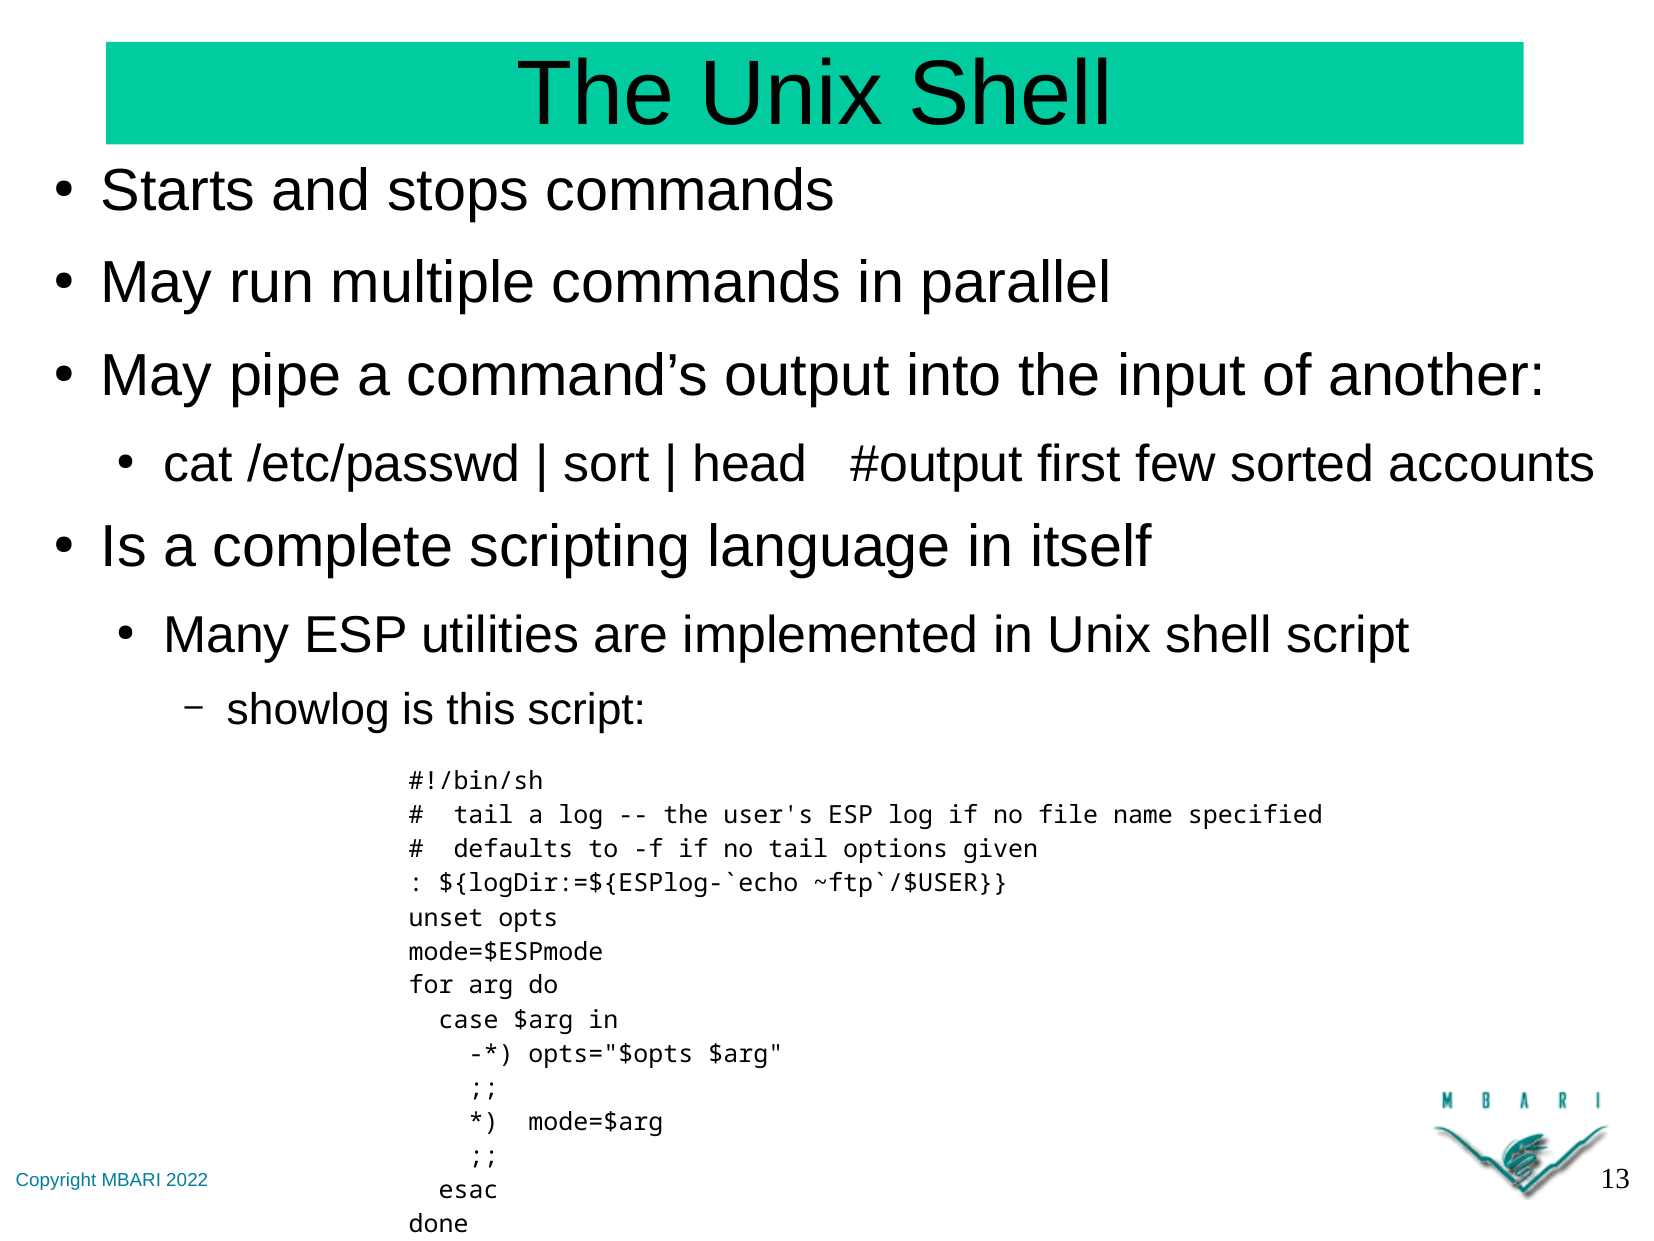

# The Unix Shell
Starts and stops commands
May run multiple commands in parallel
May pipe a command’s output into the input of another:
cat /etc/passwd | sort | head #output first few sorted accounts
Is a complete scripting language in itself
Many ESP utilities are implemented in Unix shell script
showlog is this script:
#!/bin/sh
# tail a log -- the user's ESP log if no file name specified
# defaults to -f if no tail options given
: ${logDir:=${ESPlog-`echo ~ftp`/$USER}}
unset opts
mode=$ESPmode
for arg do
 case $arg in
 -*) opts="$opts $arg"
 ;;
 *) mode=$arg
 ;;
 esac
done
eval exec tail ${opts--f} "$logDir/$mode.out"